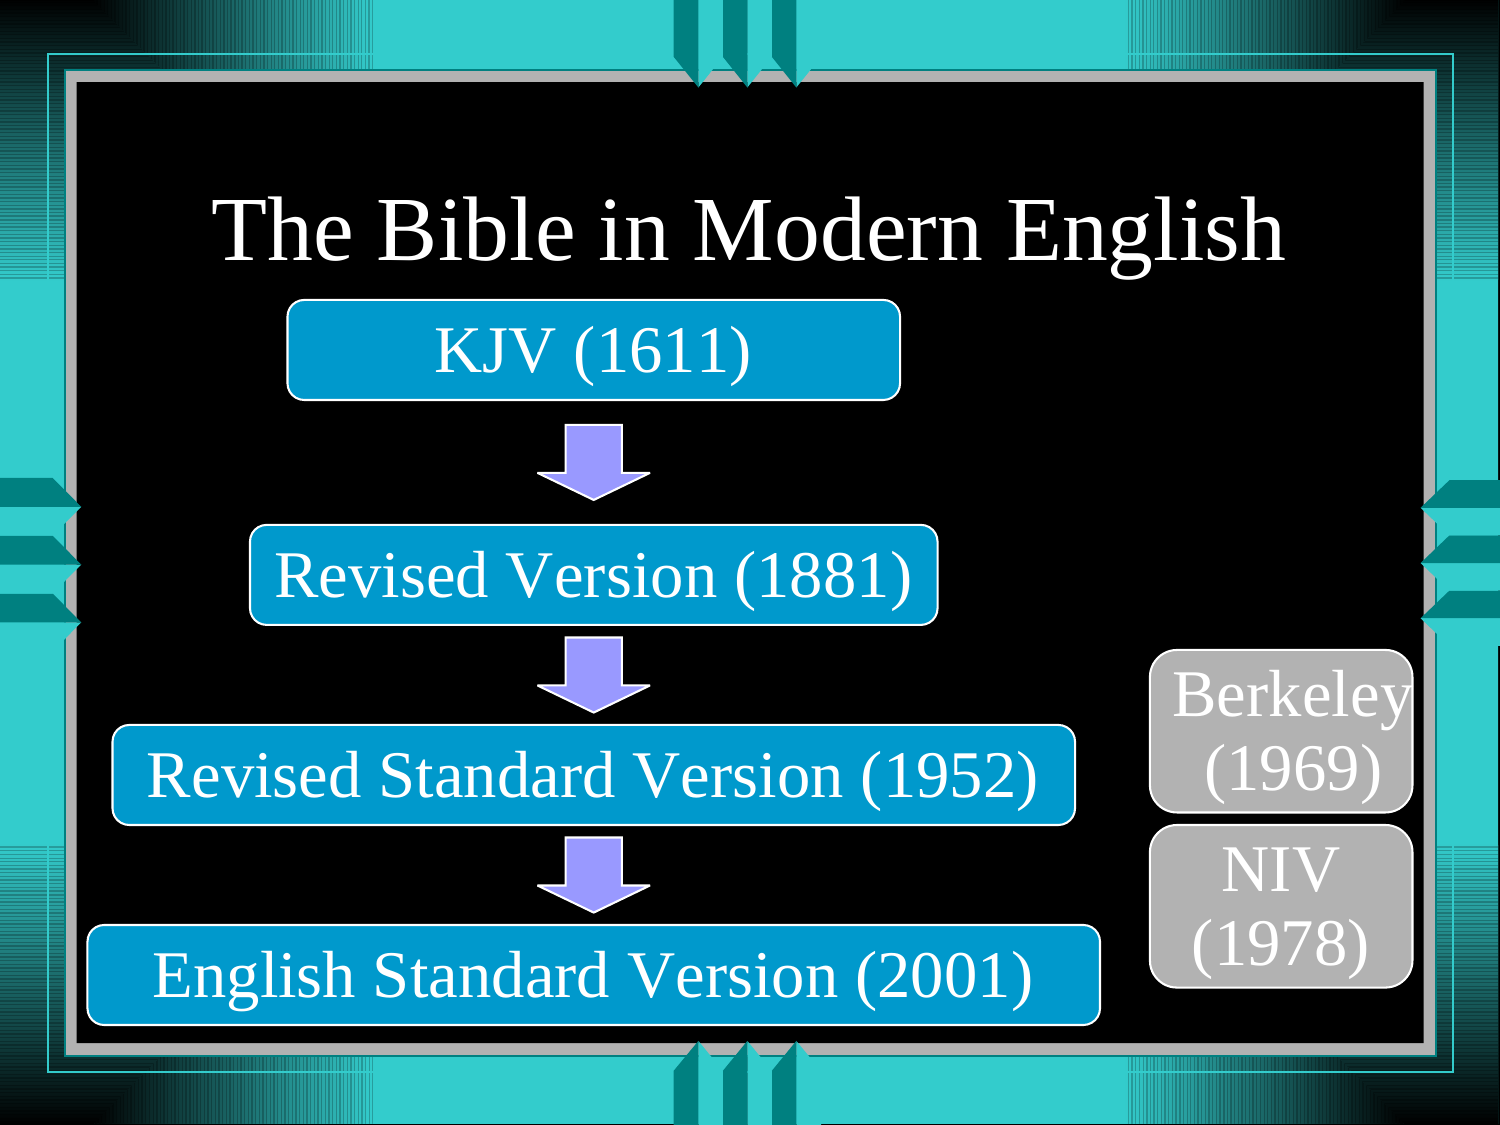

# The Bible in Modern English
KJV (1611)
Revised Version (1881)
Revised Standard Version (1952)
Berkeley
(1969)
NIV
(1978)
English Standard Version (2001)